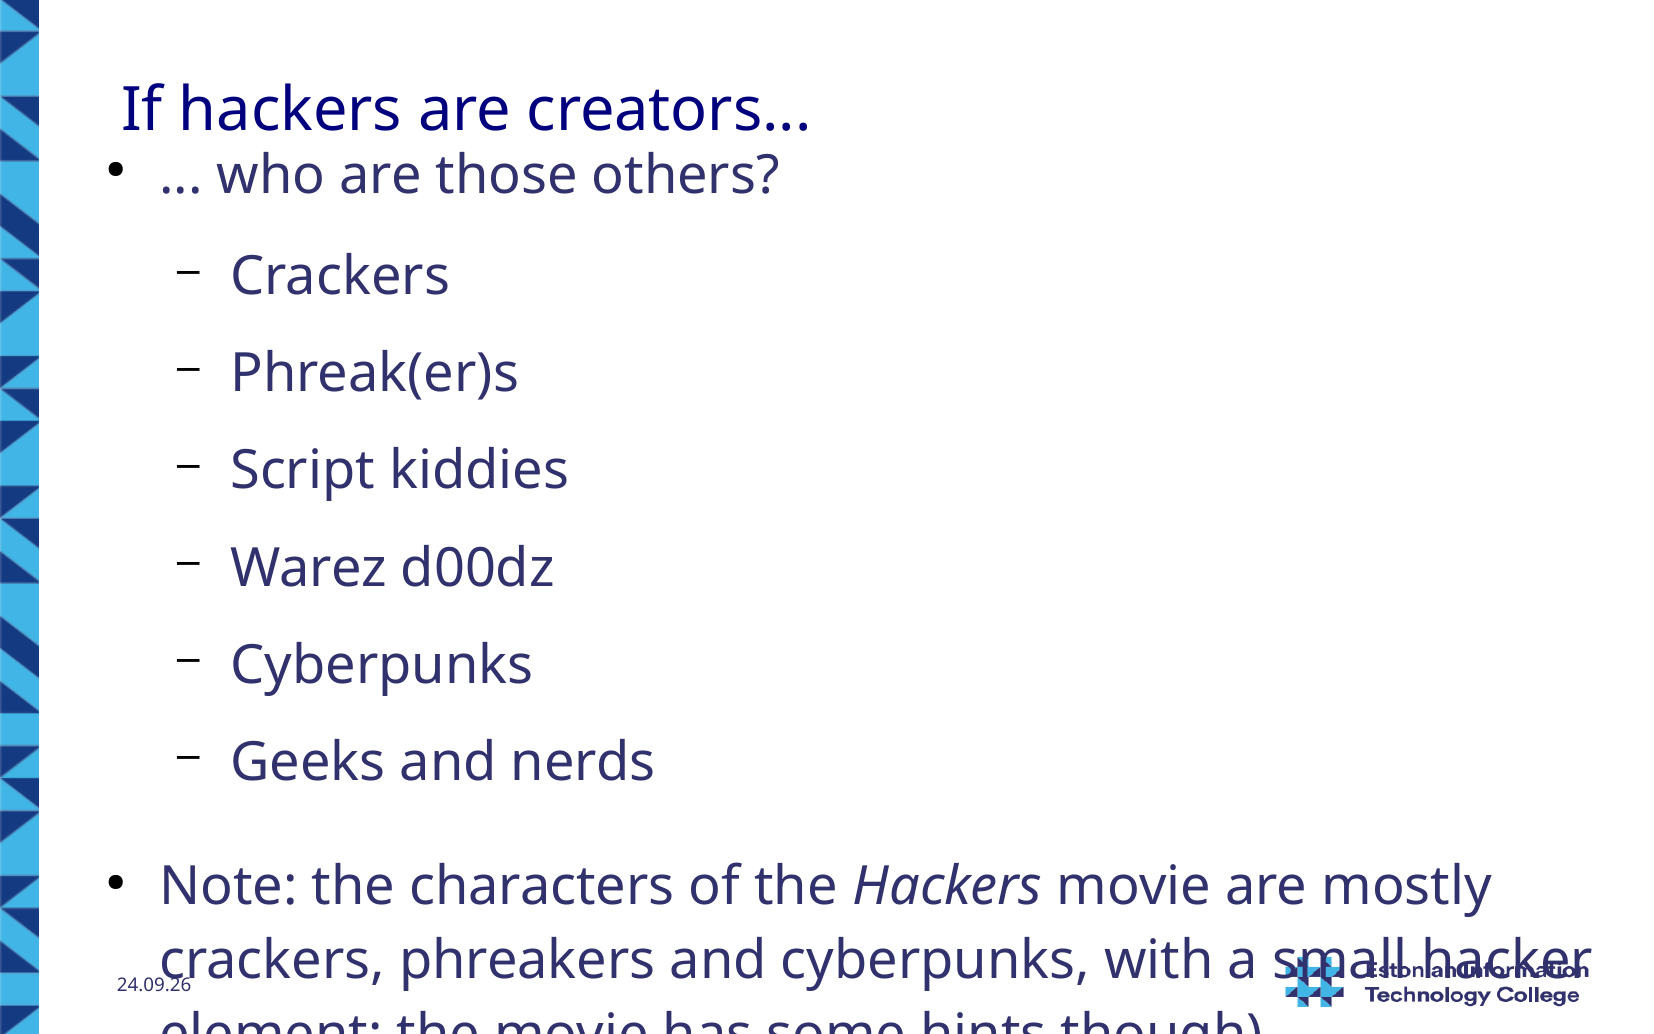

# If hackers are creators...
... who are those others?
Crackers
Phreak(er)s
Script kiddies
Warez d00dz
Cyberpunks
Geeks and nerds
Note: the characters of the Hackers movie are mostly crackers, phreakers and cyberpunks, with a small hacker element; the movie has some hints though)